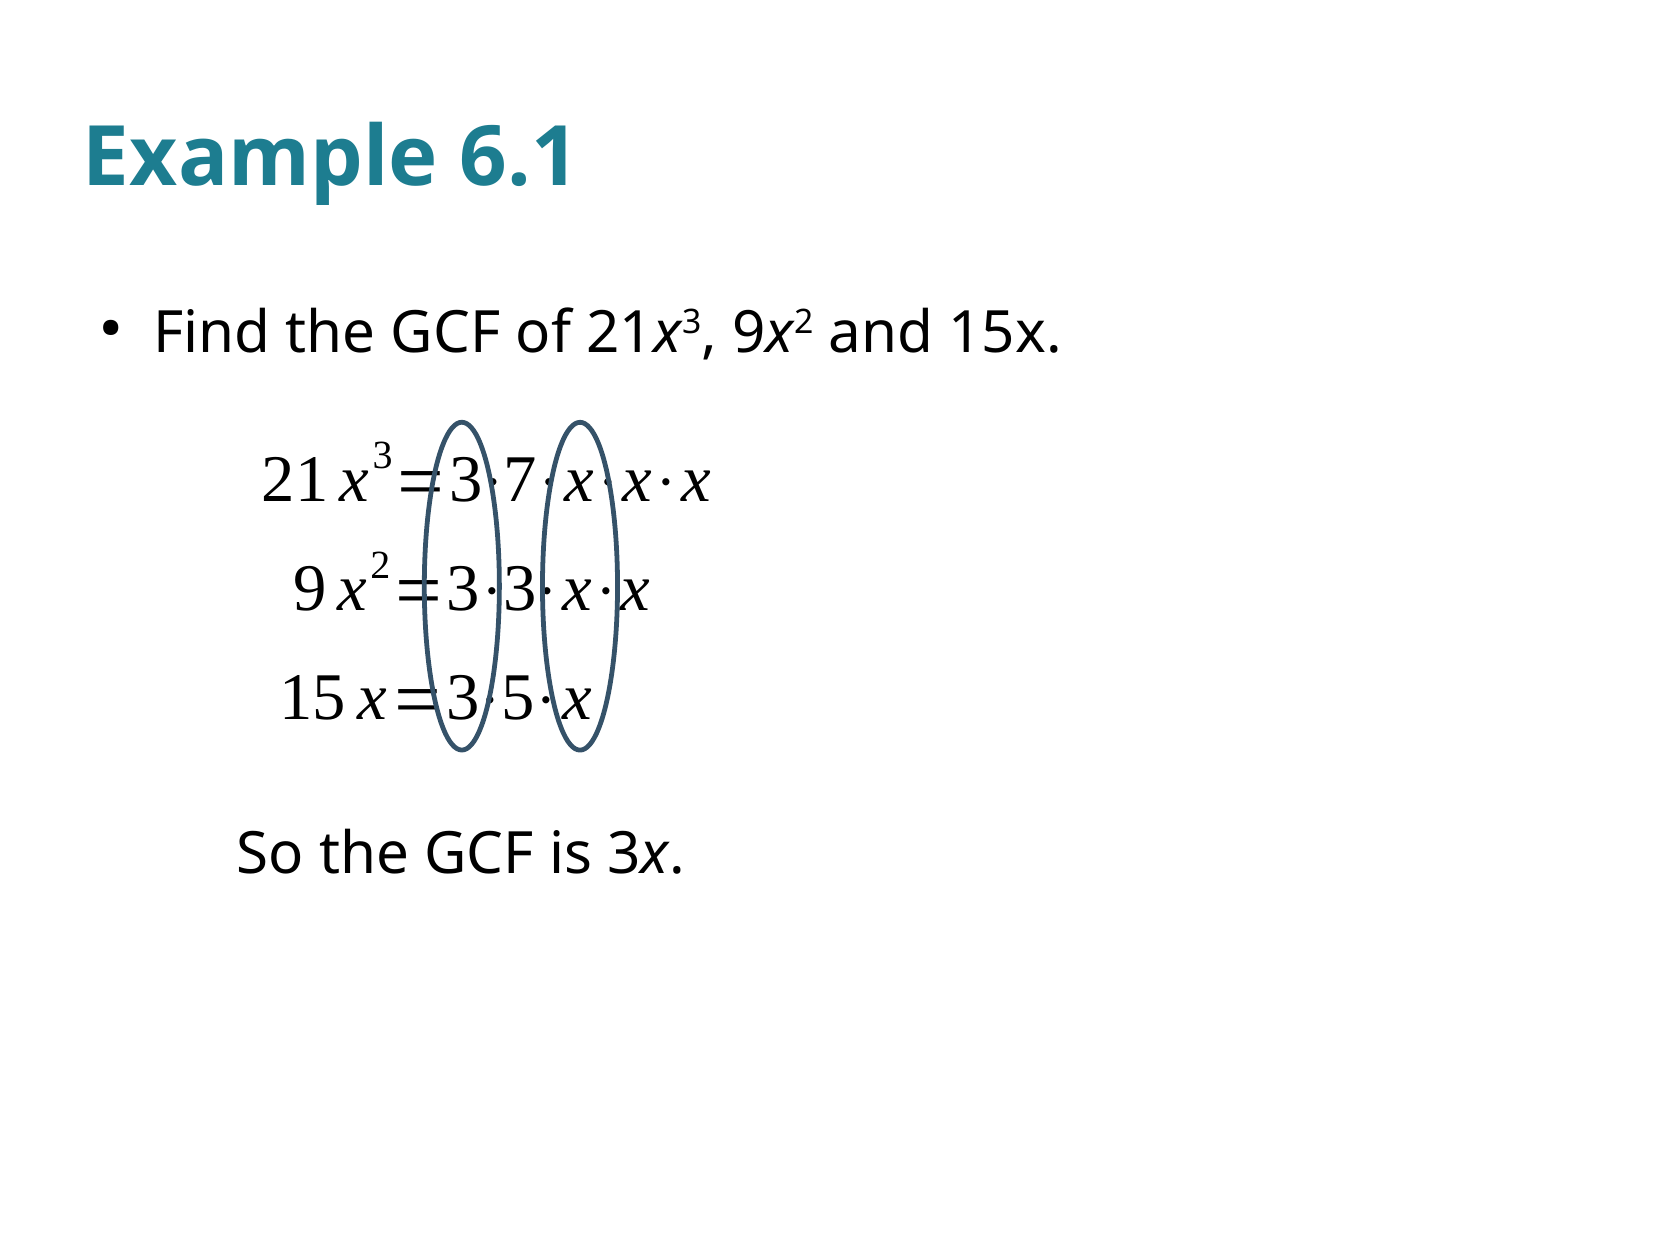

# Example 6.1
Find the GCF of 21x3, 9x2 and 15x.
So the GCF is 3x.